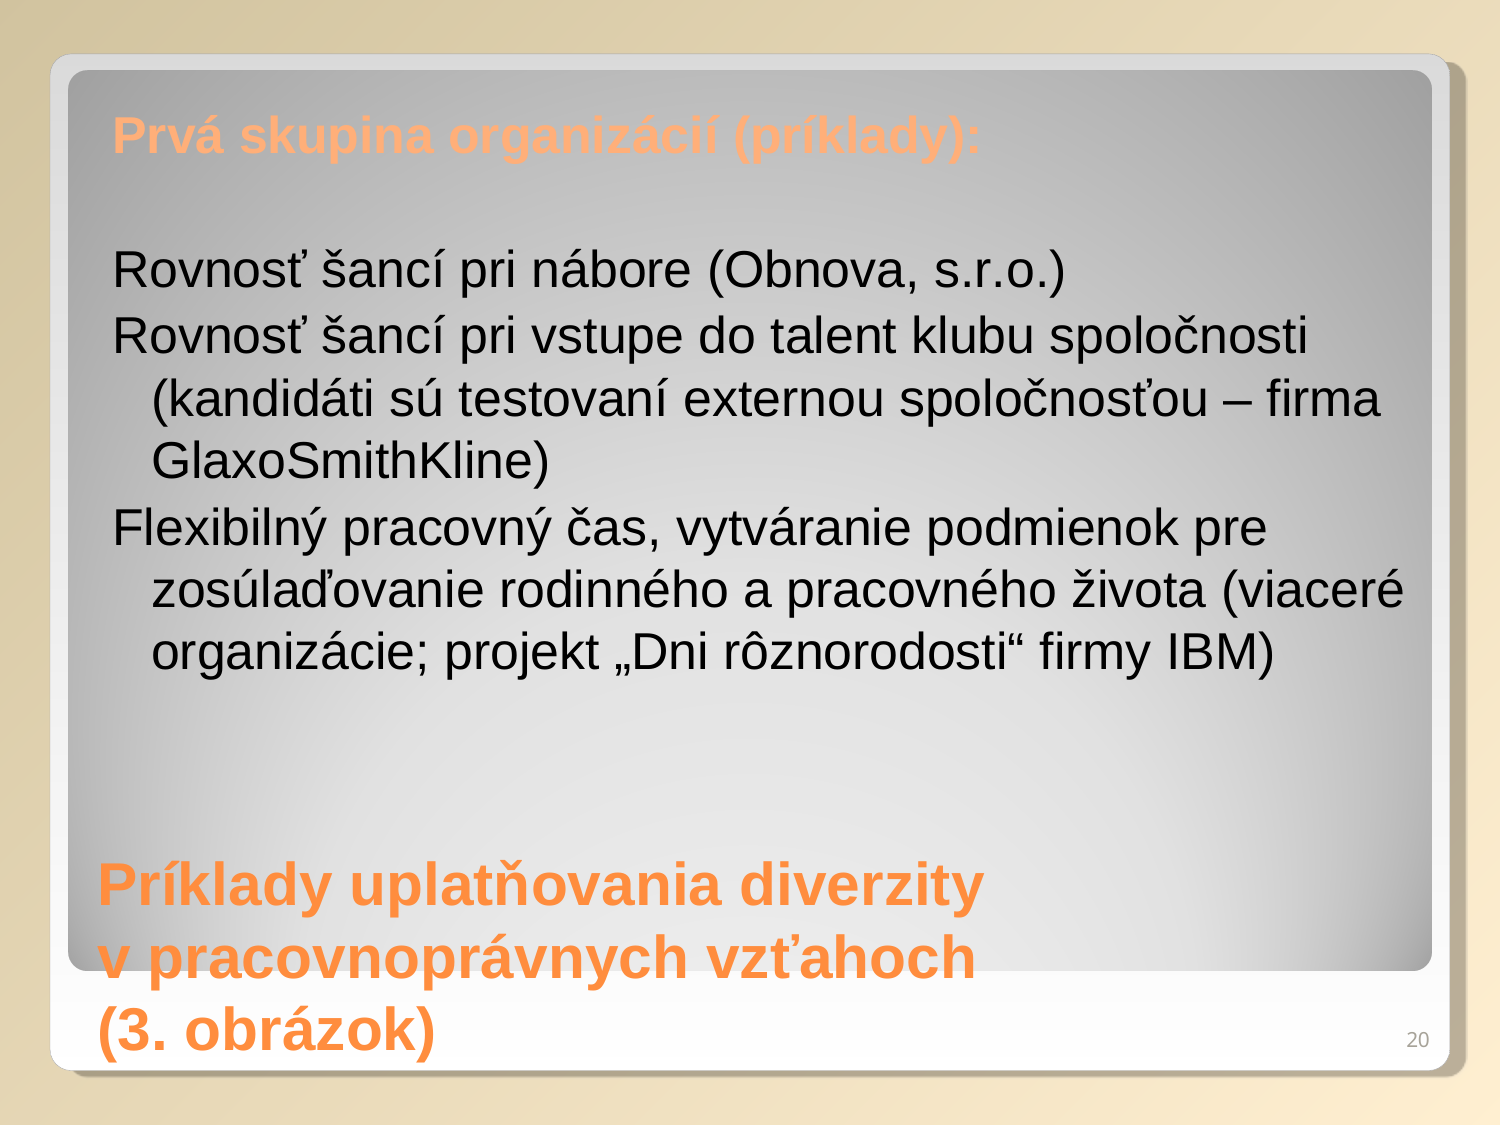

Prvá skupina organizácií (príklady):
Rovnosť šancí pri nábore (Obnova, s.r.o.)
Rovnosť šancí pri vstupe do talent klubu spoločnosti (kandidáti sú testovaní externou spoločnosťou – firma GlaxoSmithKline)
Flexibilný pracovný čas, vytváranie podmienok pre zosúlaďovanie rodinného a pracovného života (viaceré organizácie; projekt „Dni rôznorodosti“ firmy IBM)
# Príklady uplatňovania diverzity v pracovnoprávnych vzťahoch (3. obrázok)